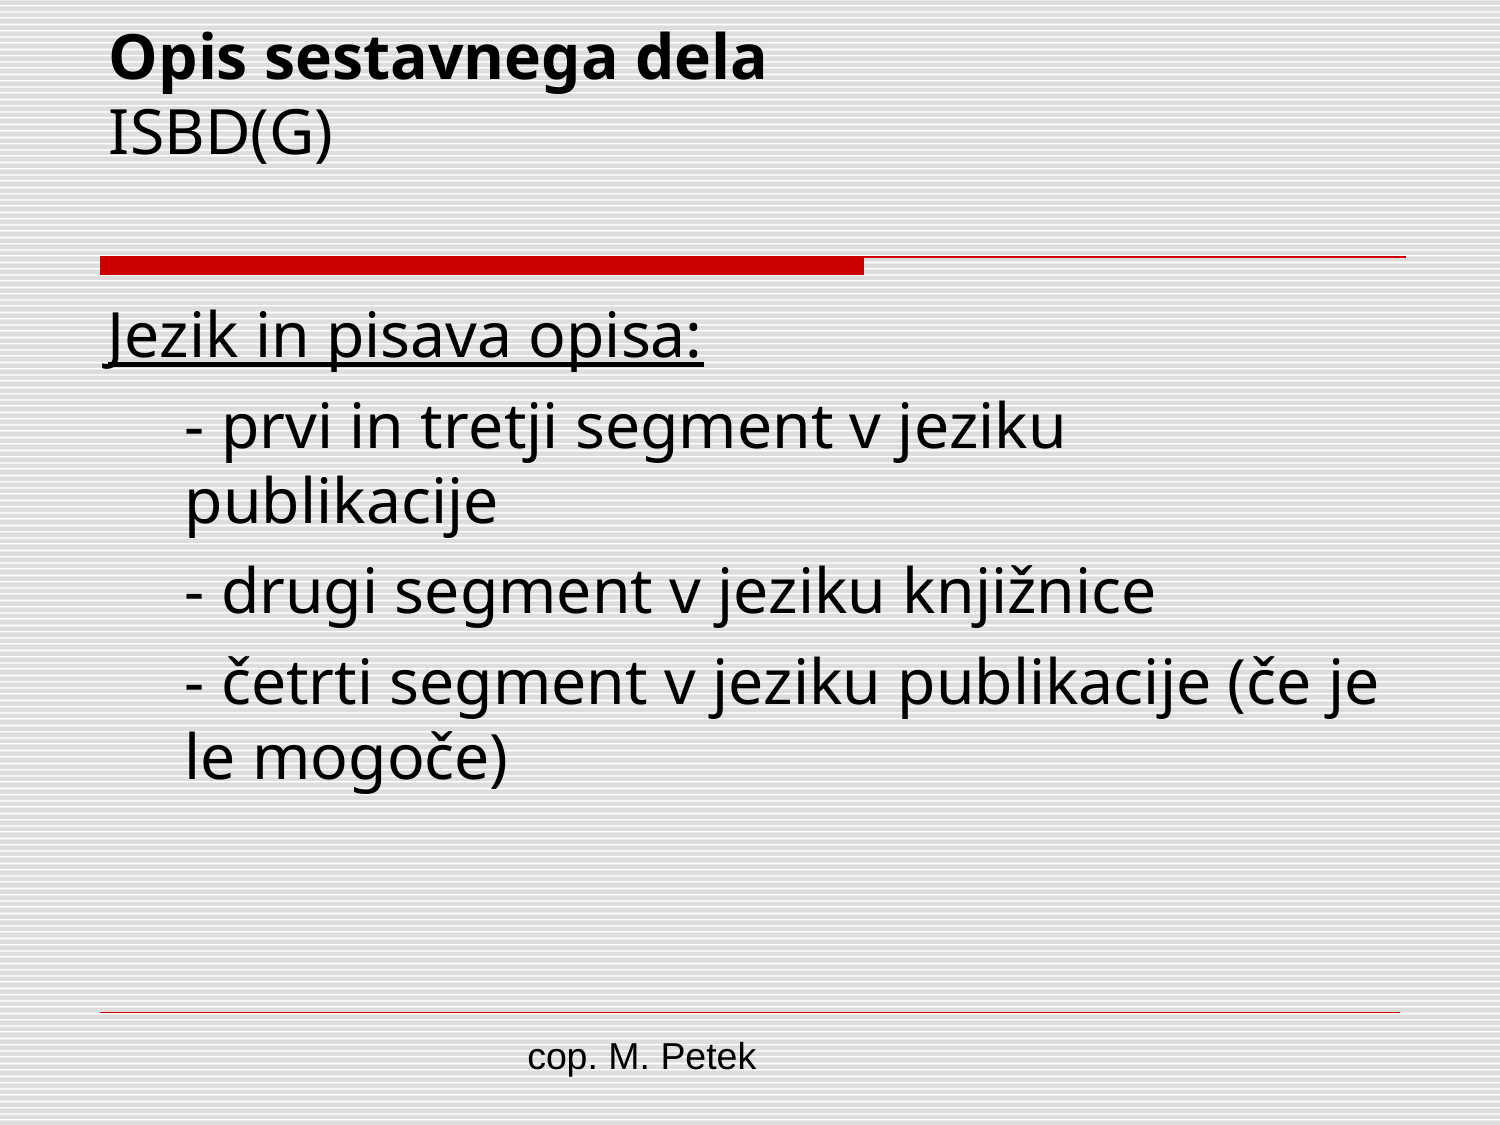

# Opis sestavnega dela ISBD(G)
Jezik in pisava opisa:
	- prvi in tretji segment v jeziku publikacije
	- drugi segment v jeziku knjižnice
	- četrti segment v jeziku publikacije (če je le mogoče)
cop. M. Petek